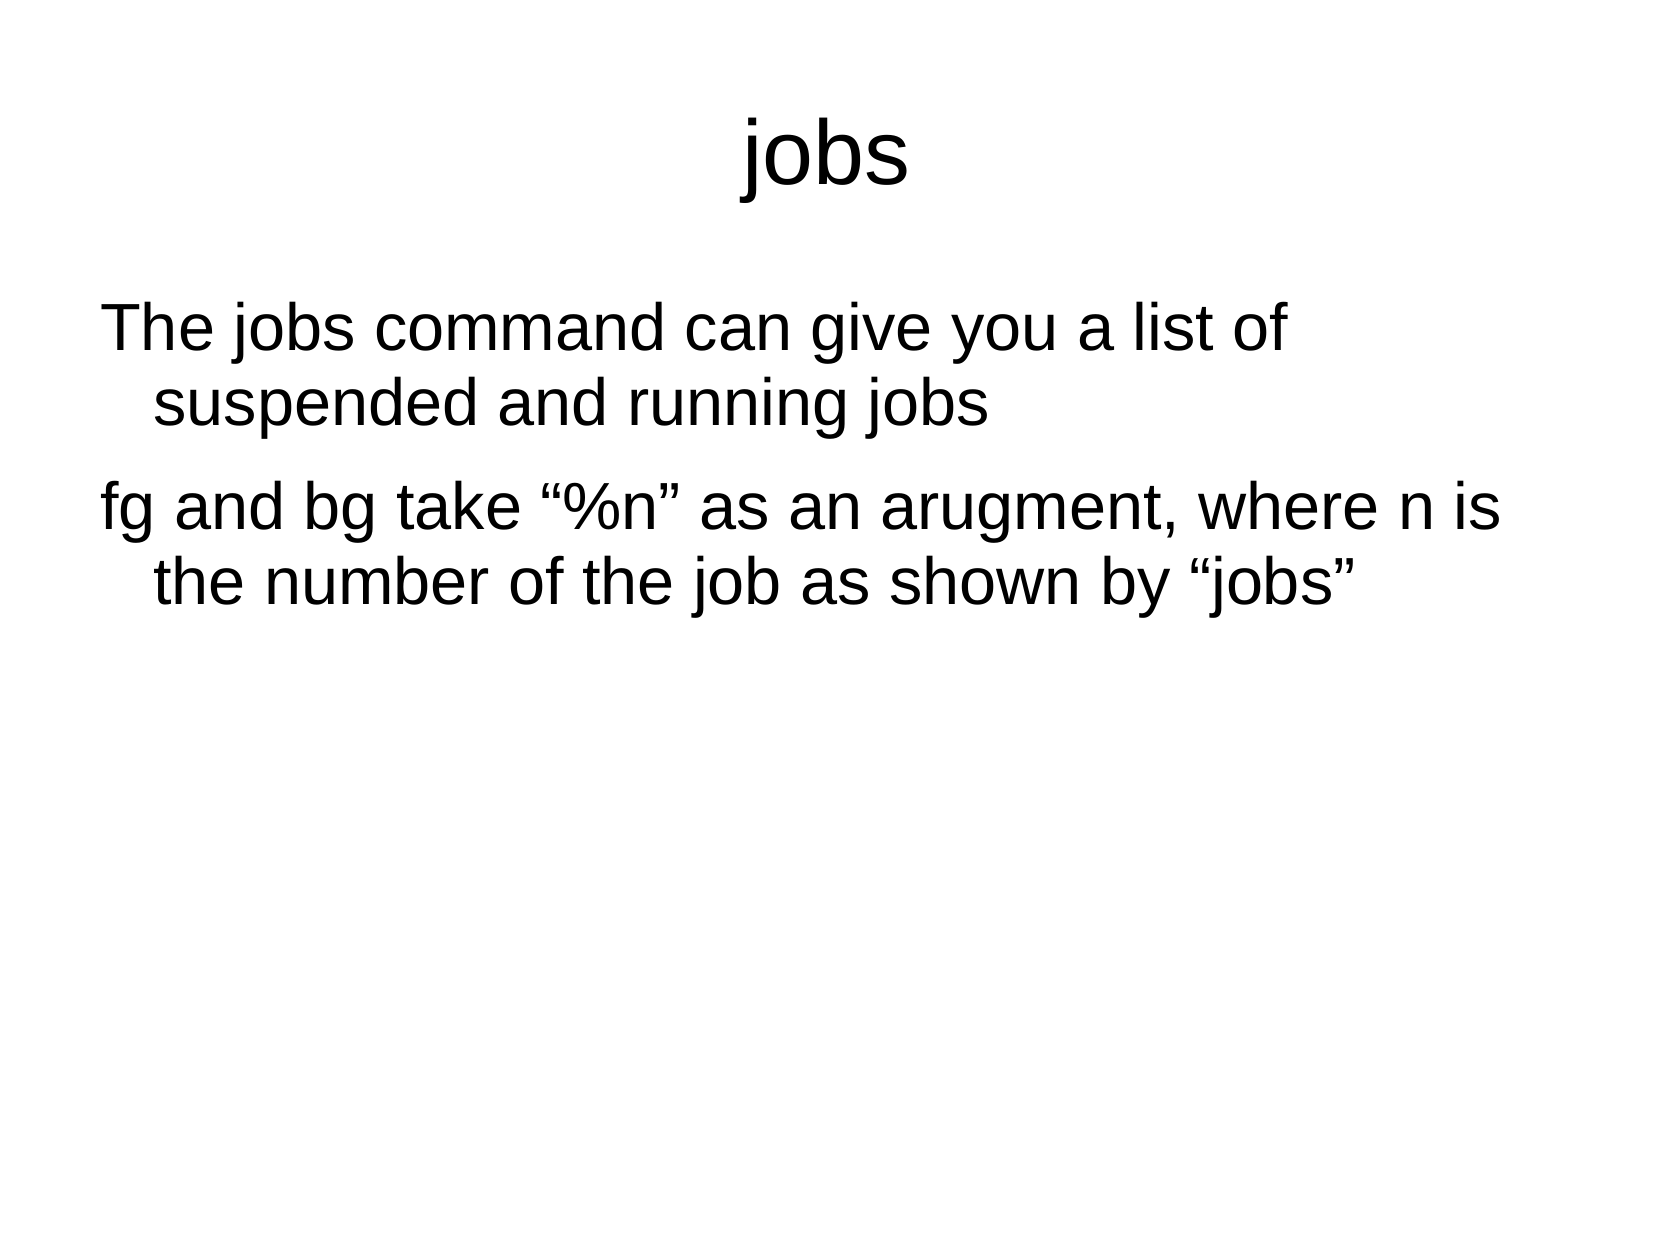

# jobs
The jobs command can give you a list of suspended and running jobs
fg and bg take “%n” as an arugment, where n is the number of the job as shown by “jobs”